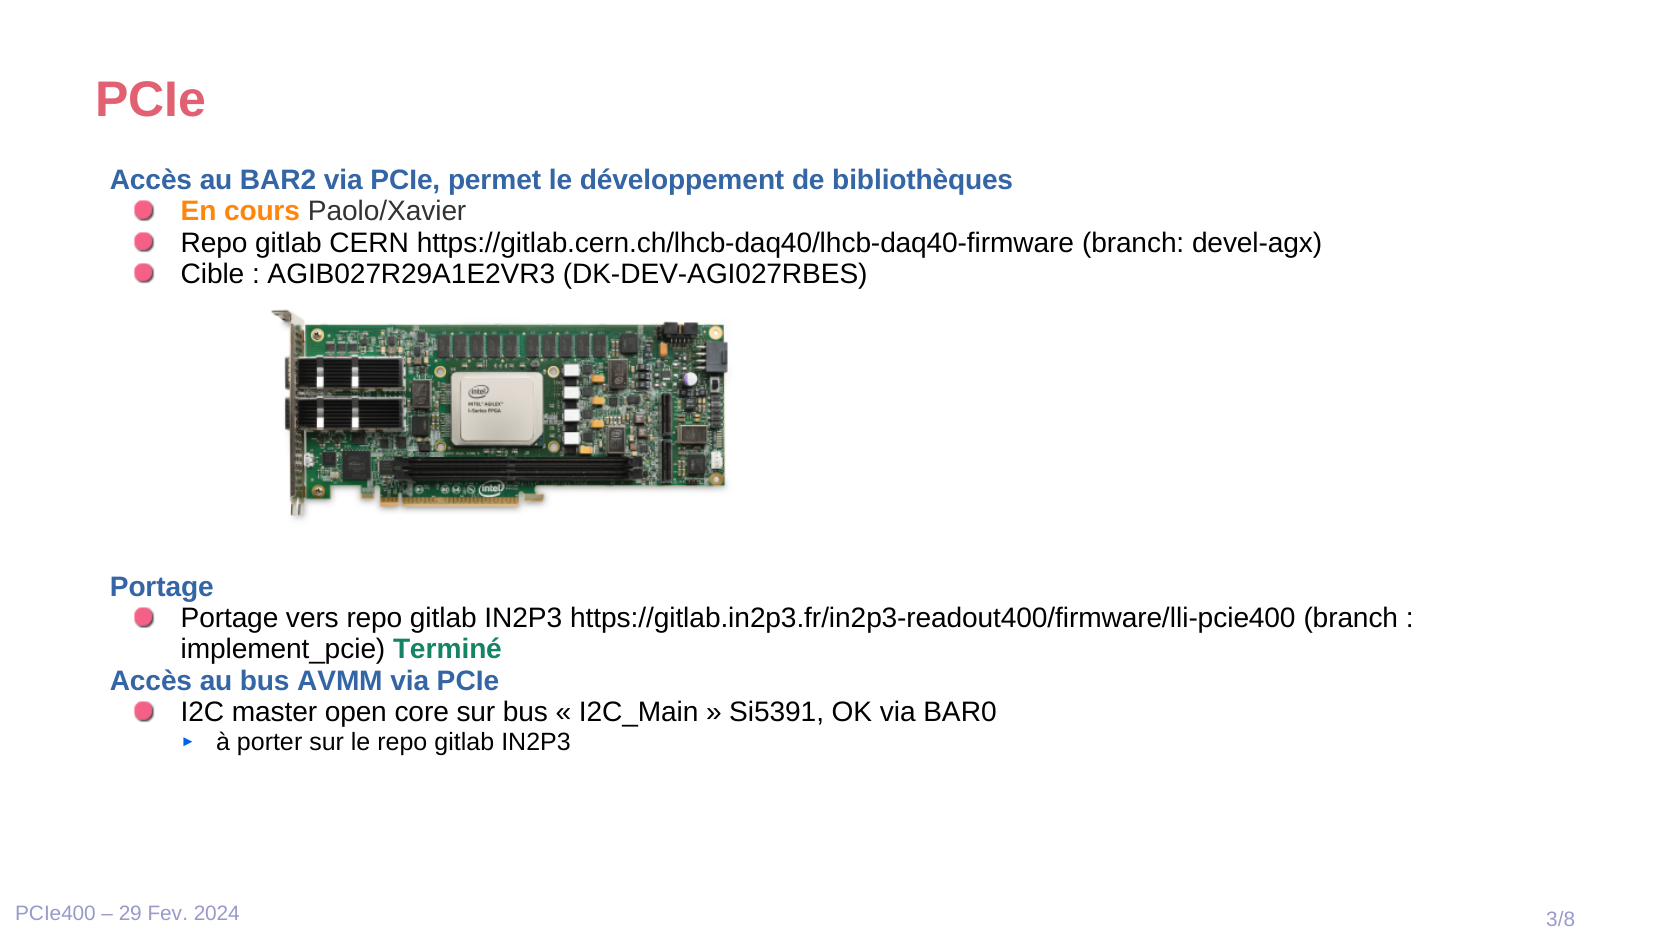

# PCIe
Accès au BAR2 via PCIe, permet le développement de bibliothèques
En cours Paolo/Xavier
Repo gitlab CERN https://gitlab.cern.ch/lhcb-daq40/lhcb-daq40-firmware (branch: devel-agx)
Cible : AGIB027R29A1E2VR3 (DK-DEV-AGI027RBES)
Portage
Portage vers repo gitlab IN2P3 https://gitlab.in2p3.fr/in2p3-readout400/firmware/lli-pcie400 (branch : implement_pcie) Terminé
Accès au bus AVMM via PCIe
I2C master open core sur bus « I2C_Main » Si5391, OK via BAR0
à porter sur le repo gitlab IN2P3